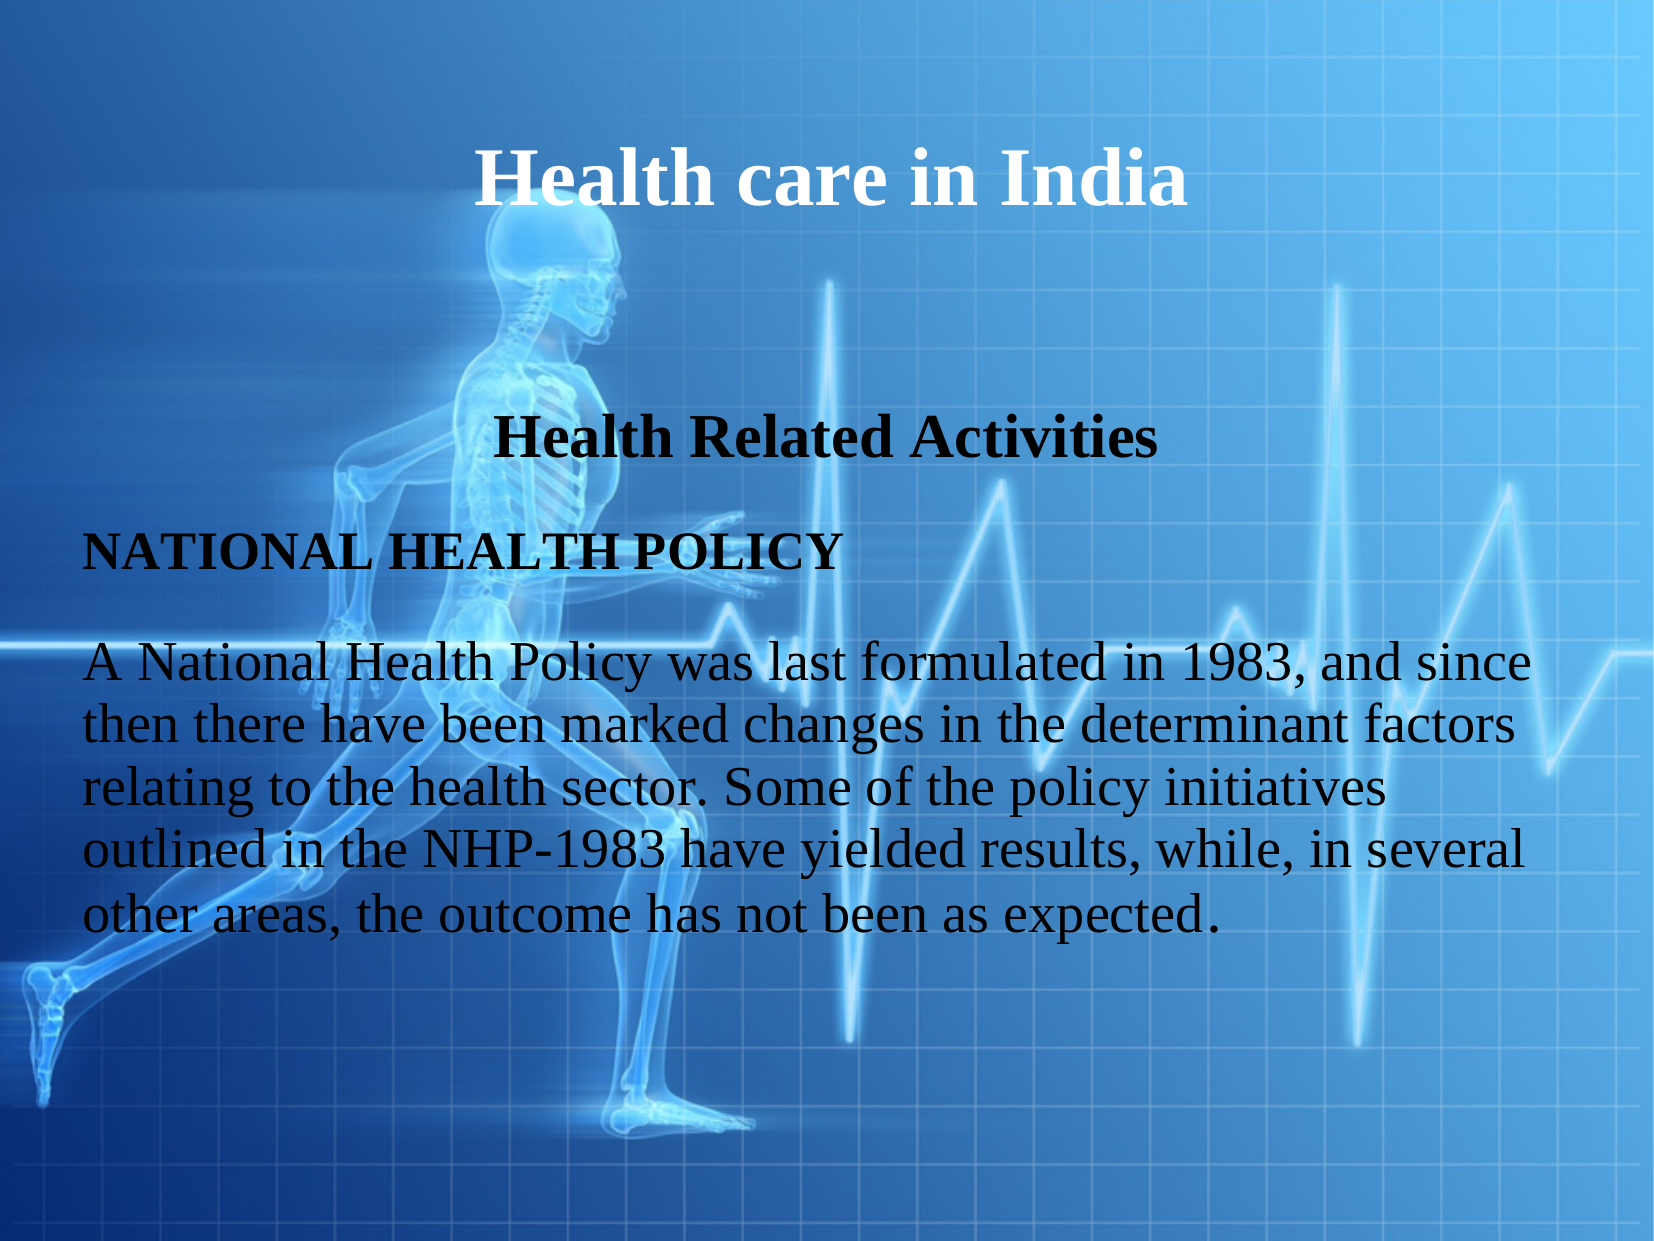

# Health care in India
Health Related Activities
NATIONAL HEALTH POLICY
A National Health Policy was last formulated in 1983, and since then there have been marked changes in the determinant factors relating to the health sector. Some of the policy initiatives outlined in the NHP-1983 have yielded results, while, in several other areas, the outcome has not been as expected.